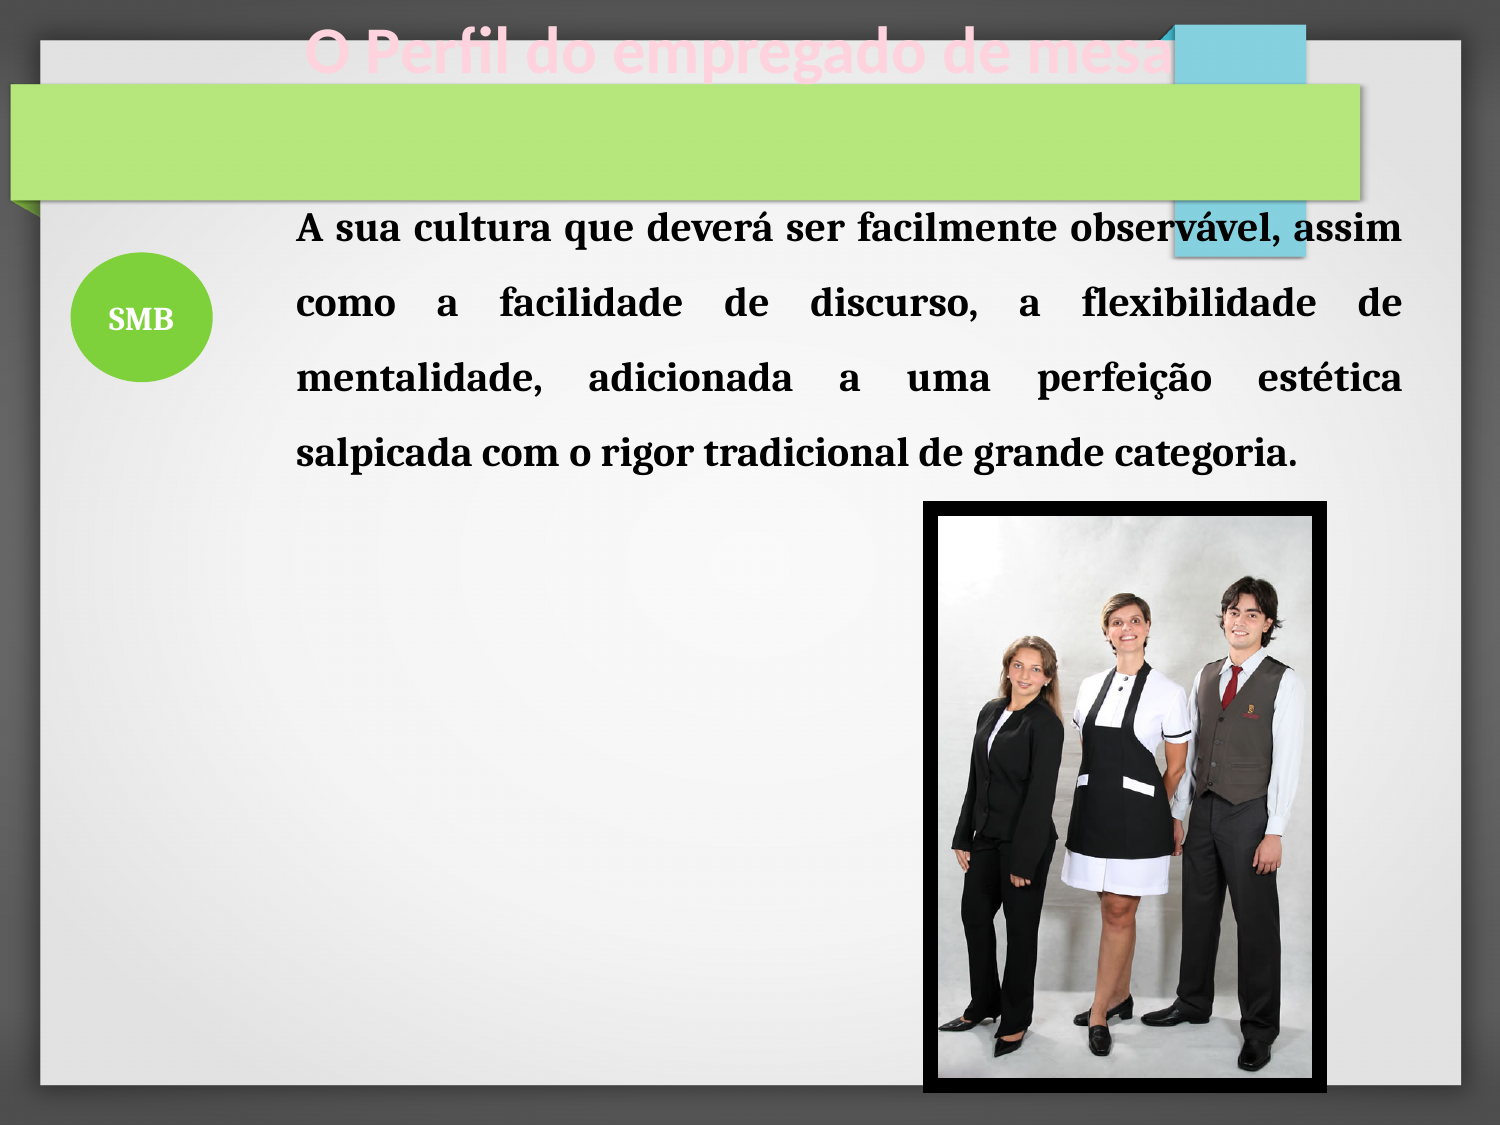

O Perfil do empregado de mesa
A sua cultura que deverá ser facilmente observável, assim como a facilidade de discurso, a flexibilidade de mentalidade, adicionada a uma perfeição estética salpicada com o rigor tradicional de grande categoria.
SMB